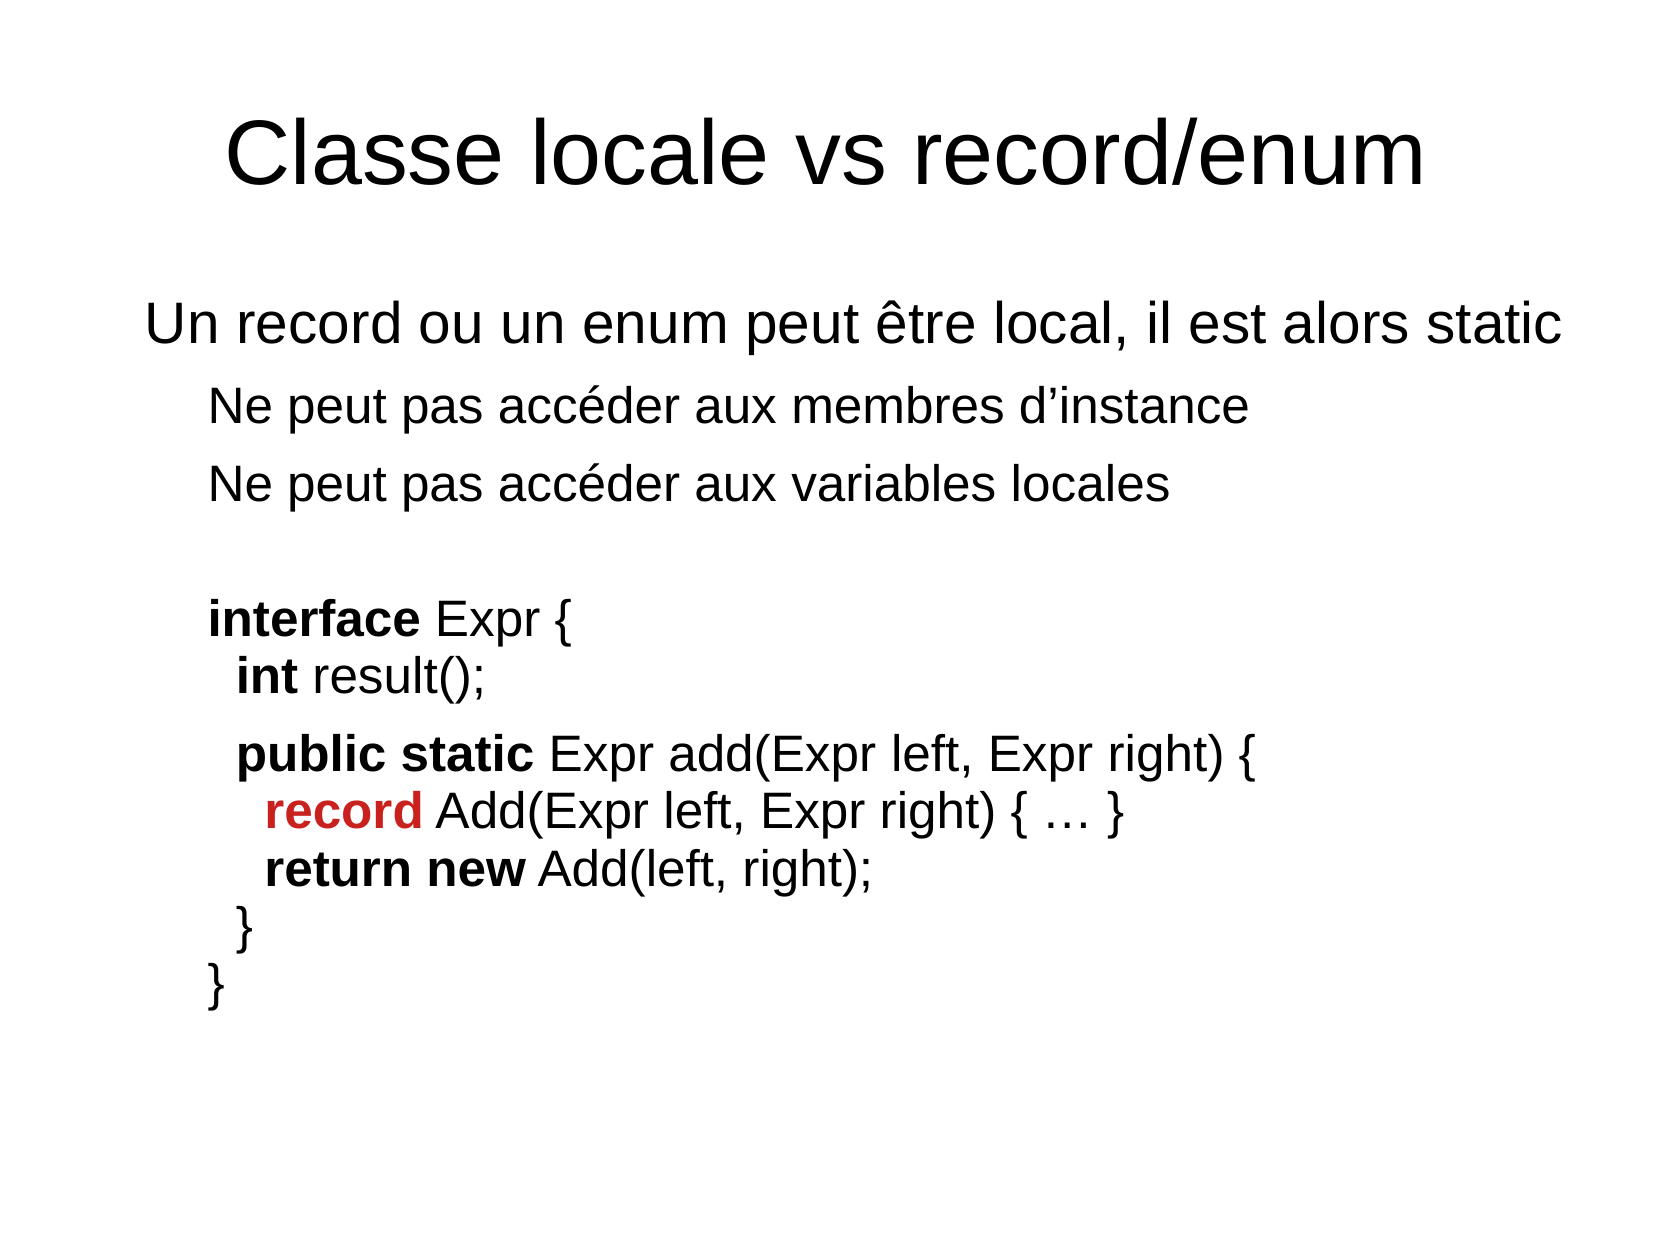

# Classe locale vs record/enum
Un record ou un enum peut être local, il est alors static
Ne peut pas accéder aux membres d’instance
Ne peut pas accéder aux variables locales
interface Expr {
 int result();
 public static Expr add(Expr left, Expr right) {
 record Add(Expr left, Expr right) { … }
 return new Add(left, right);
 }
}